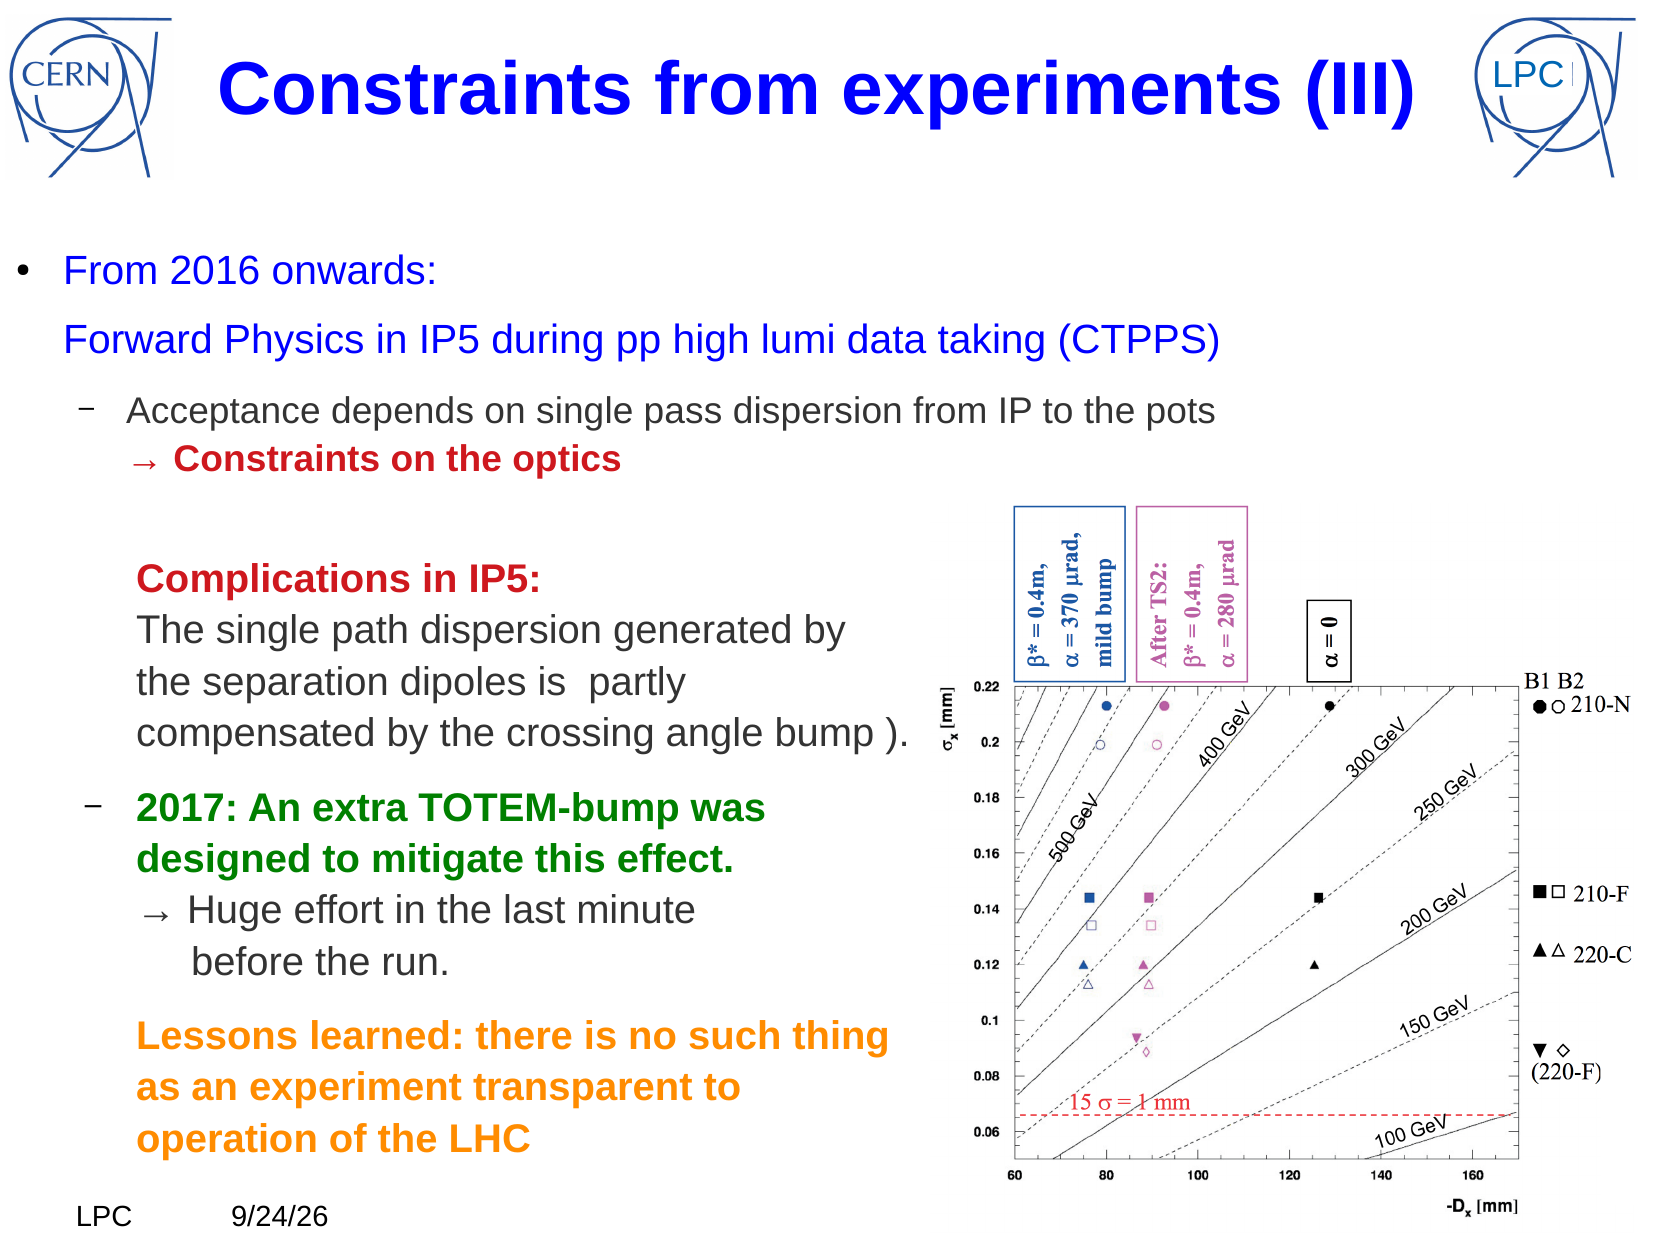

# Constraints from experiments (III)
From 2016 onwards:
Forward Physics in IP5 during pp high lumi data taking (CTPPS)
Acceptance depends on single pass dispersion from IP to the pots
→ Constraints on the optics
Complications in IP5:
The single path dispersion generated by the separation dipoles is partly compensated by the crossing angle bump ).
2017: An extra TOTEM-bump was
designed to mitigate this effect.
→ Huge effort in the last minute
 before the run.
Lessons learned: there is no such thing as an experiment transparent to operation of the LHC